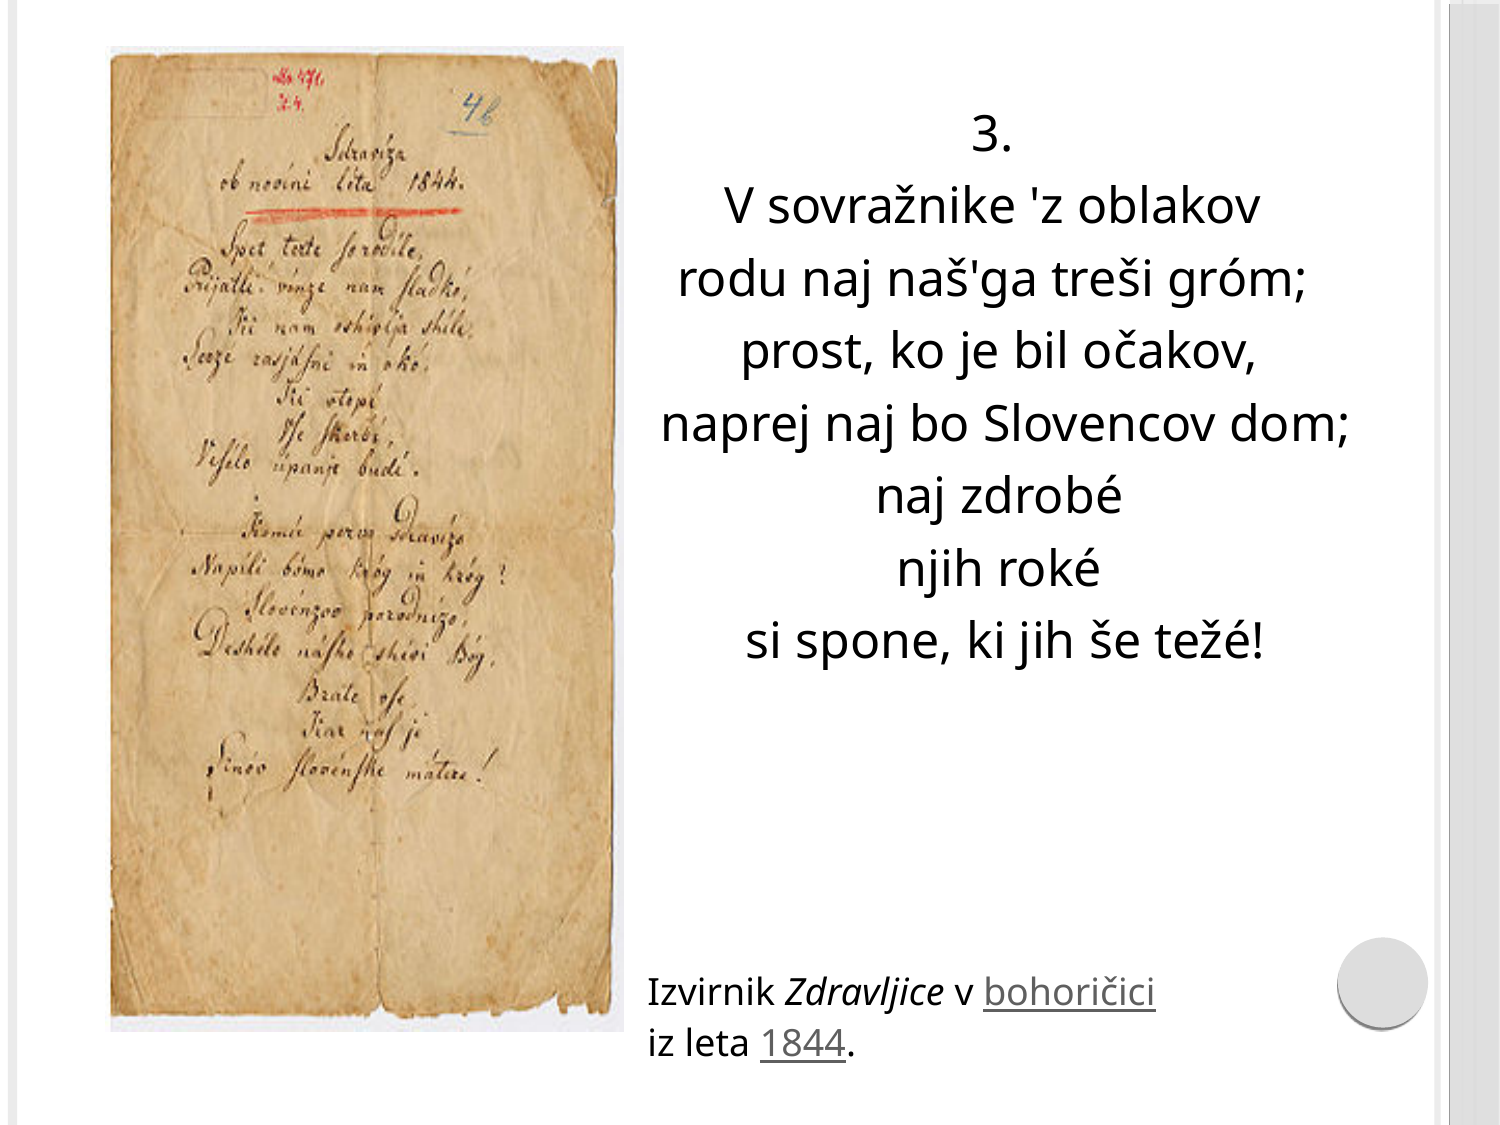

# 3.
V sovražnike 'z oblakov
rodu naj naš'ga treši gróm;
prost, ko je bil očakov,
 naprej naj bo Slovencov dom;
 naj zdrobé
njih roké
 si spone, ki jih še težé!
Izvirnik Zdravljice v bohoričici iz leta 1844.